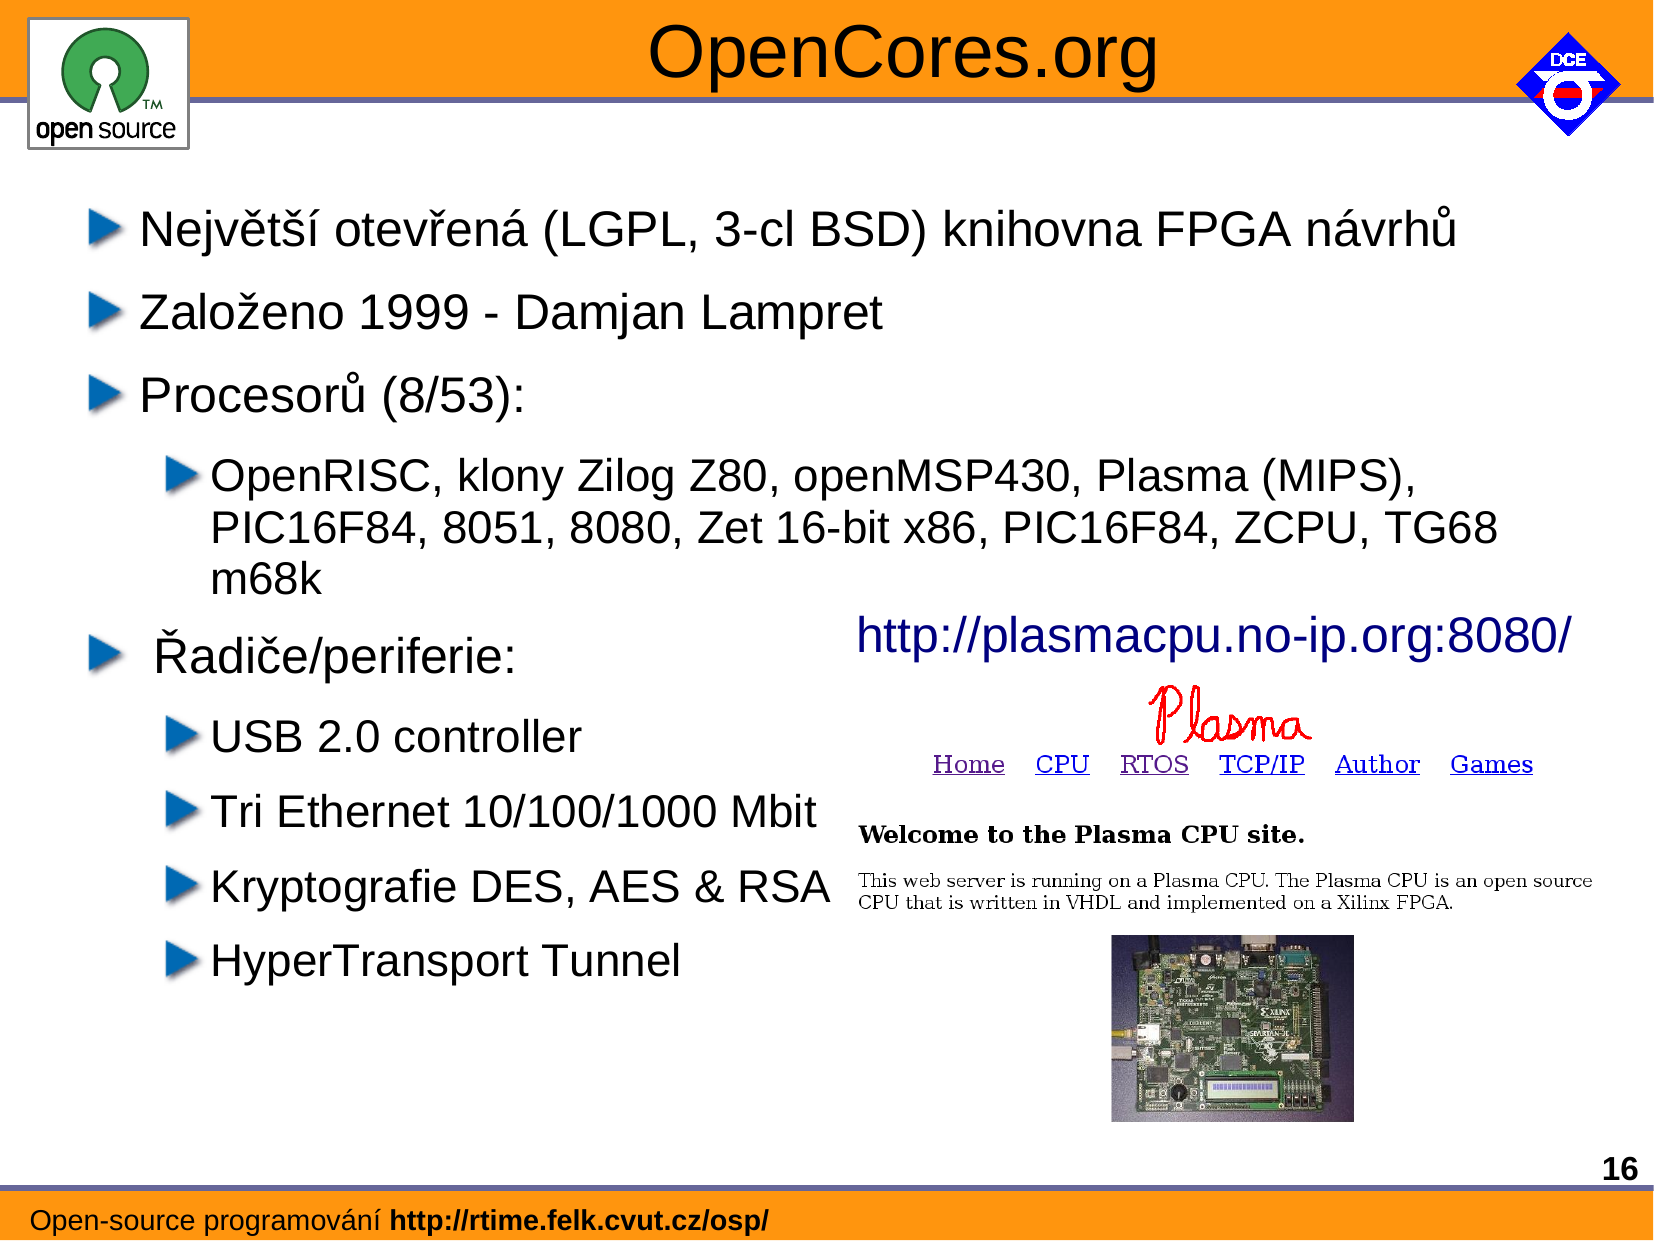

# OpenCores.org
Největší otevřená (LGPL, 3-cl BSD) knihovna FPGA návrhů
Založeno 1999 - Damjan Lampret
Procesorů (8/53):
OpenRISC, klony Zilog Z80, openMSP430, Plasma (MIPS), PIC16F84, 8051, 8080, Zet 16-bit x86, PIC16F84, ZCPU, TG68 m68k
 Řadiče/periferie:
USB 2.0 controller
Tri Ethernet 10/100/1000 Mbit
Kryptografie DES, AES & RSA
HyperTransport Tunnel
http://plasmacpu.no-ip.org:8080/